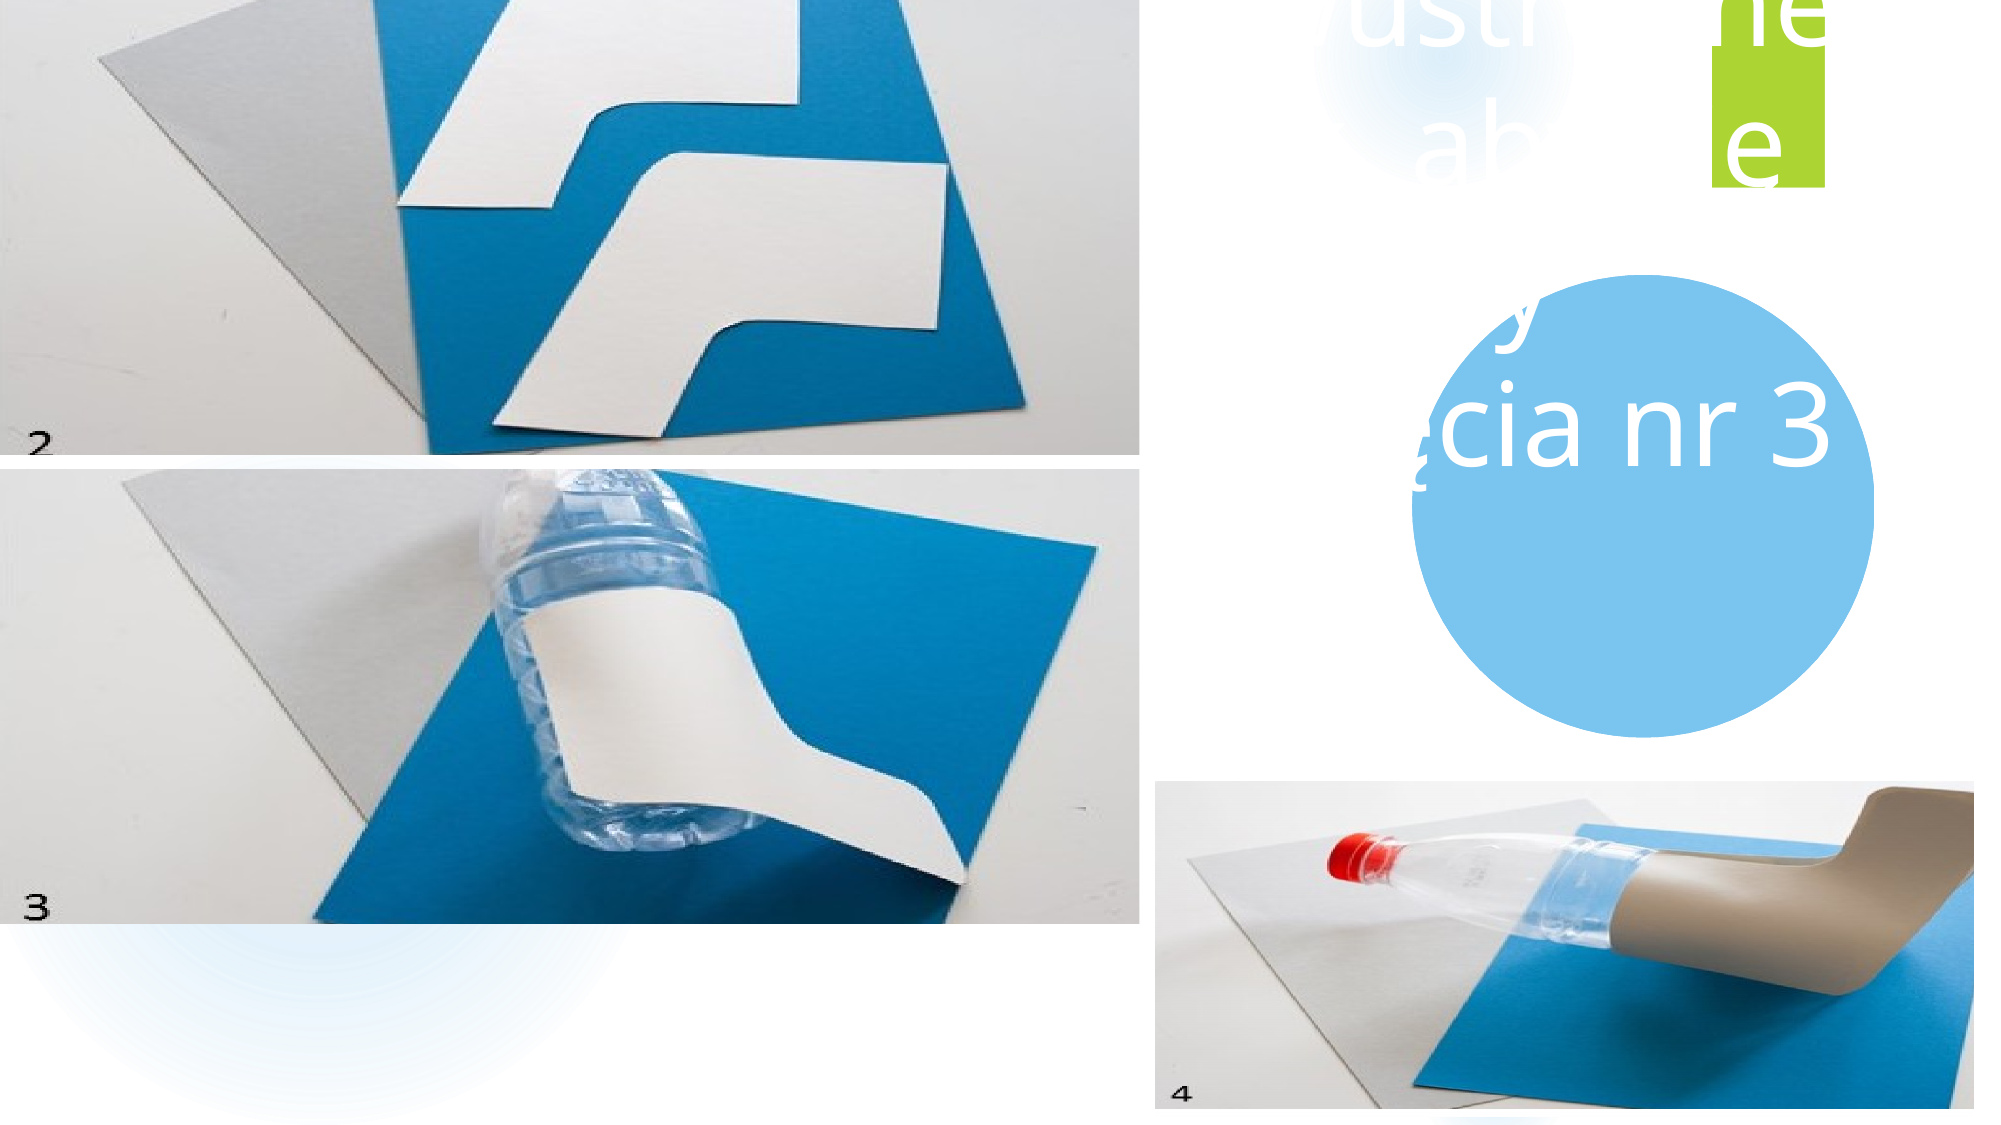

Z kartki białego brystolu odrysowujemy i wycinamy kształty jak na zdjęciu nr 2, powstanie z nich ogon naszego samolotu. Następnie przyklejamy je kolejno do butelki za pomocą taśmy dwustronnej tak, aby się stykały (zdjęcia nr 3 i 4).